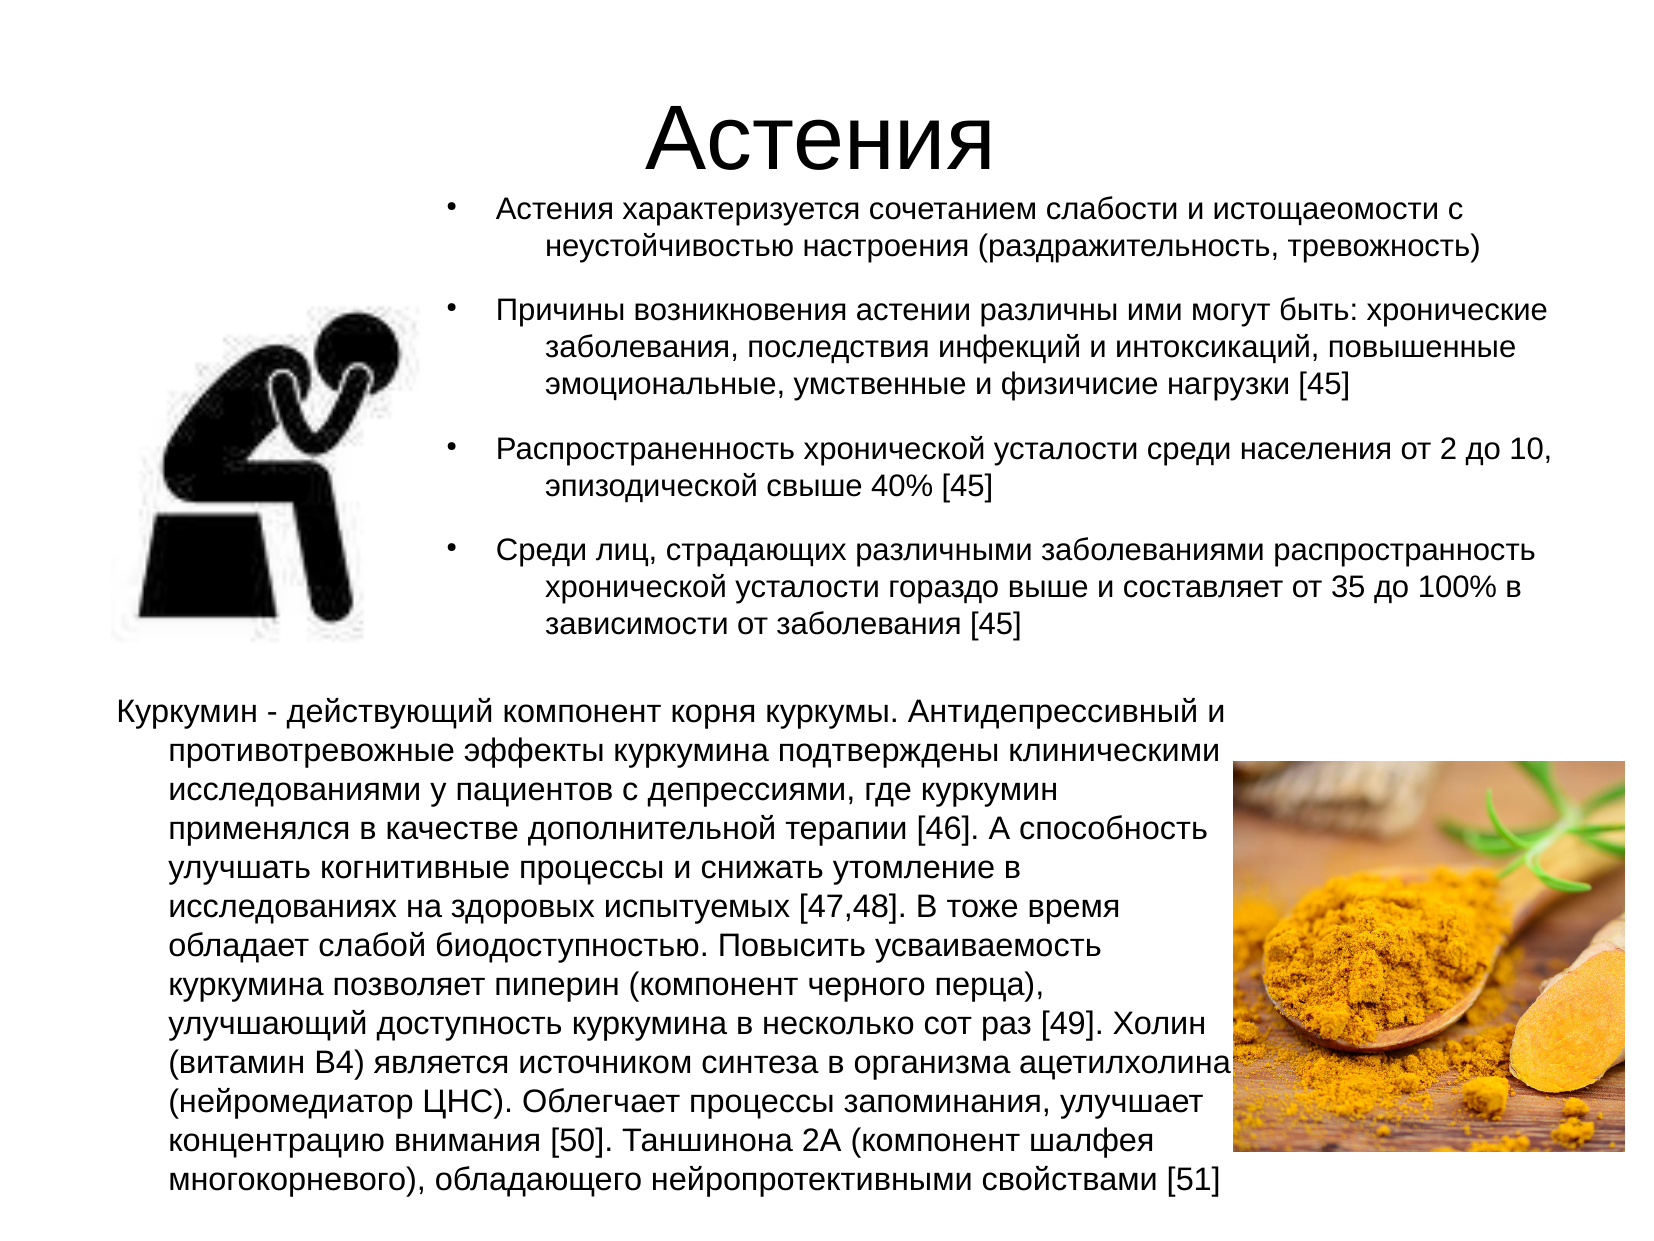

# Астения
Астения характеризуется сочетанием слабости и истощаеомости с неустойчивостью настроения (раздражительность, тревожность)
Причины возникновения астении различны ими могут быть: хронические заболевания, последствия инфекций и интоксикаций, повышенные эмоциональные, умственные и физичисие нагрузки [45]
Распространенность хронической усталости среди населения от 2 до 10, эпизодической свыше 40% [45]
Среди лиц, страдающих различными заболеваниями распространность хронической усталости гораздо выше и составляет от 35 до 100% в зависимости от заболевания [45]
Куркумин - действующий компонент корня куркумы. Антидепрессивный и противотревожные эффекты куркумина подтверждены клиническими исследованиями у пациентов с депрессиями, где куркумин применялся в качестве дополнительной терапии [46]. А способность улучшать когнитивные процессы и снижать утомление в исследованиях на здоровых испытуемых [47,48]. В тоже время обладает слабой биодоступностью. Повысить усваиваемость куркумина позволяет пиперин (компонент черного перца), улучшающий доступность куркумина в несколько сот раз [49]. Холин (витамин B4) является источником синтеза в организма ацетилхолина (нейромедиатор ЦНС). Облегчает процессы запоминания, улучшает концентрацию внимания [50]. Таншинона 2А (компонент шалфея многокорневого), обладающего нейропротективными свойствами [51]